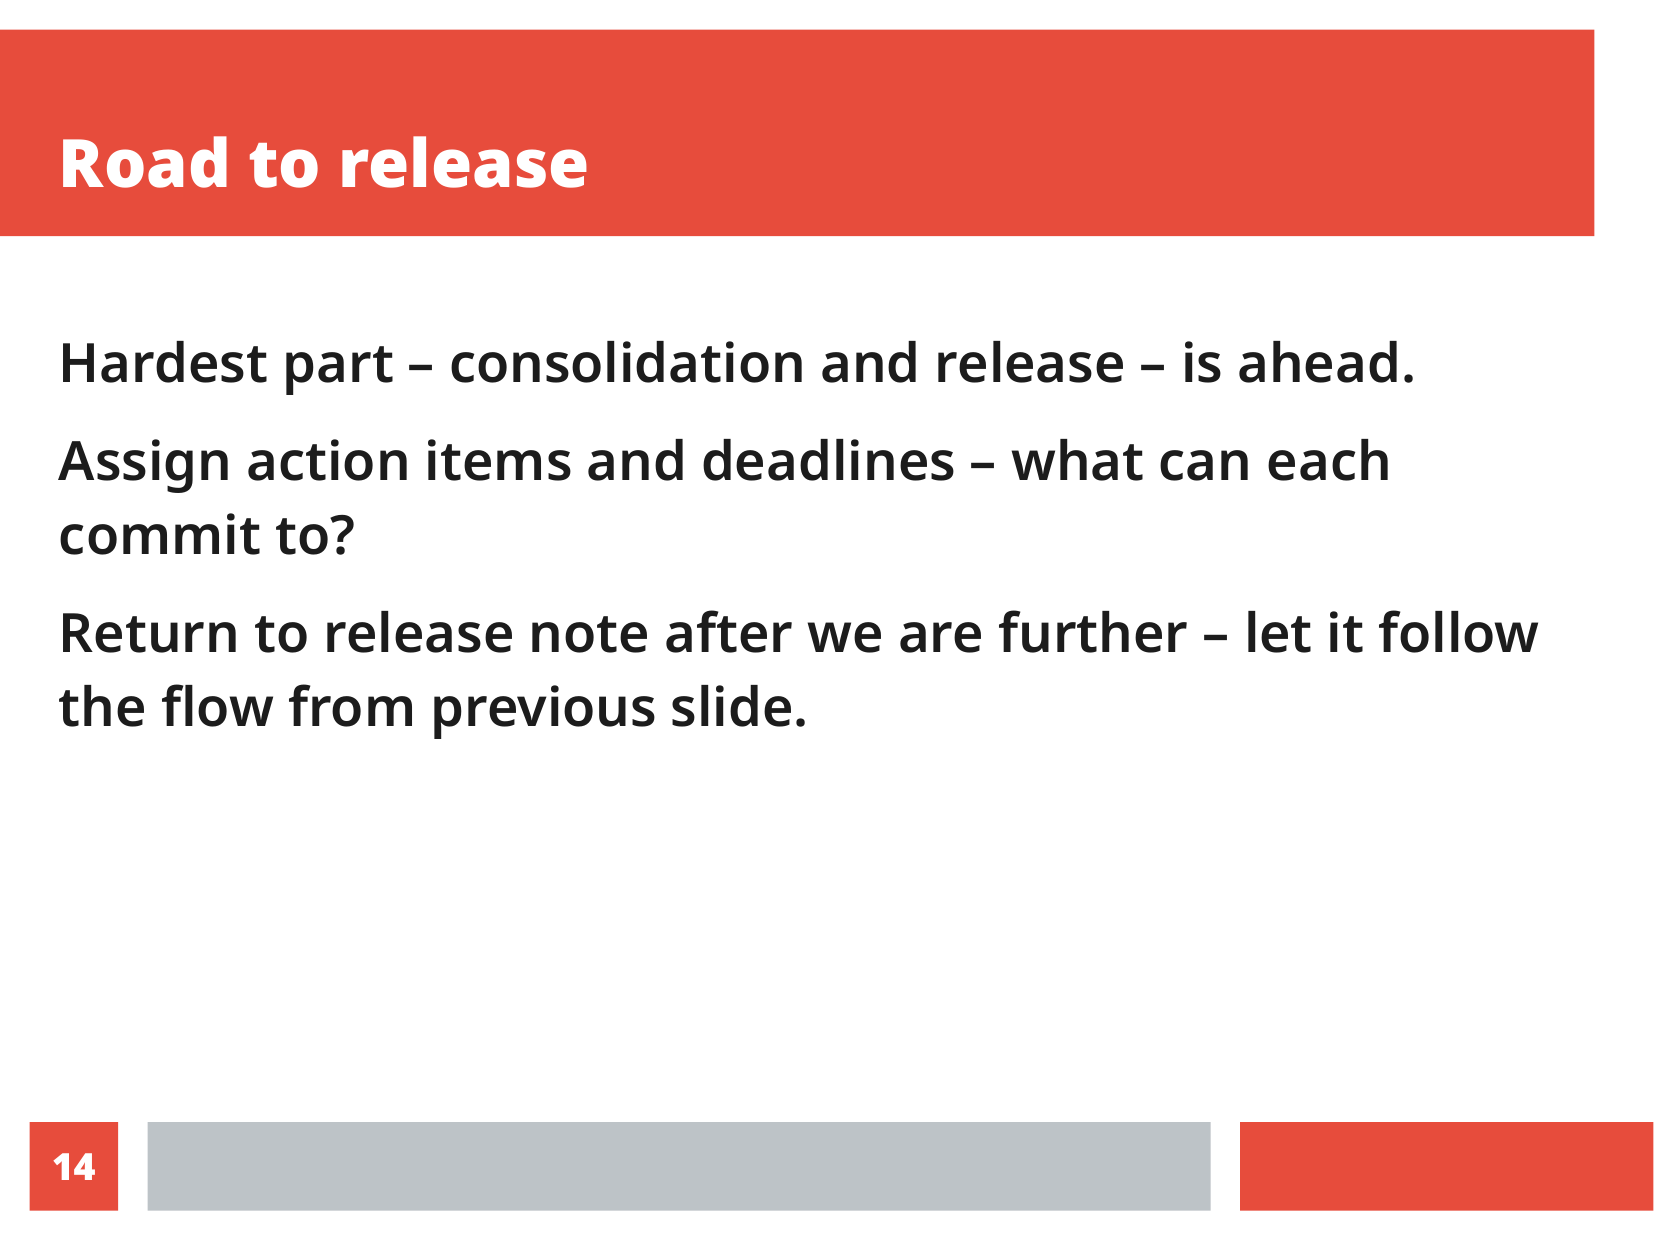

# Road to release
Hardest part – consolidation and release – is ahead.
Assign action items and deadlines – what can each commit to?
Return to release note after we are further – let it follow the flow from previous slide.
14